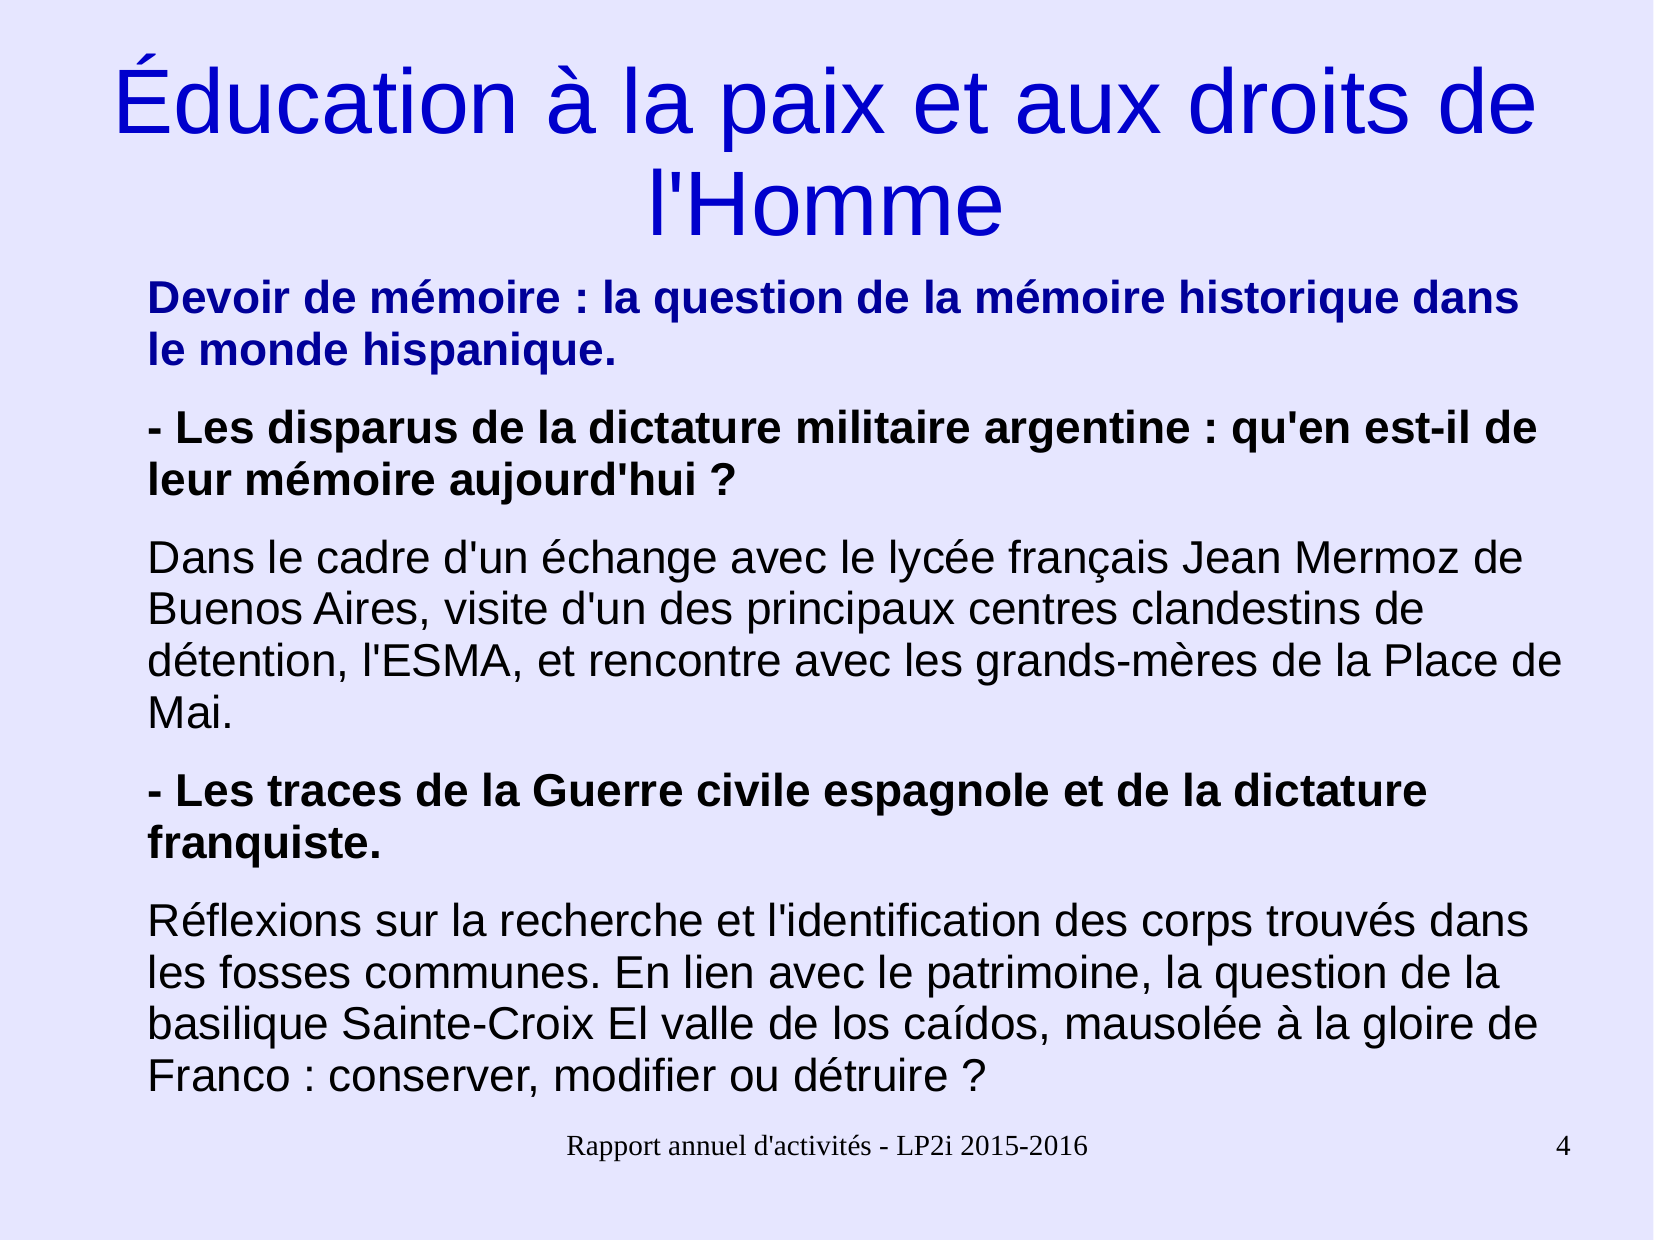

# Éducation à la paix et aux droits de l'Homme
Devoir de mémoire : la question de la mémoire historique dans le monde hispanique.
- Les disparus de la dictature militaire argentine : qu'en est-il de leur mémoire aujourd'hui ?
Dans le cadre d'un échange avec le lycée français Jean Mermoz de Buenos Aires, visite d'un des principaux centres clandestins de détention, l'ESMA, et rencontre avec les grands-mères de la Place de Mai.
- Les traces de la Guerre civile espagnole et de la dictature franquiste.
Réflexions sur la recherche et l'identification des corps trouvés dans les fosses communes. En lien avec le patrimoine, la question de la basilique Sainte-Croix El valle de los caídos, mausolée à la gloire de Franco : conserver, modifier ou détruire ?
Rapport annuel d'activités - LP2i 2015-2016
4